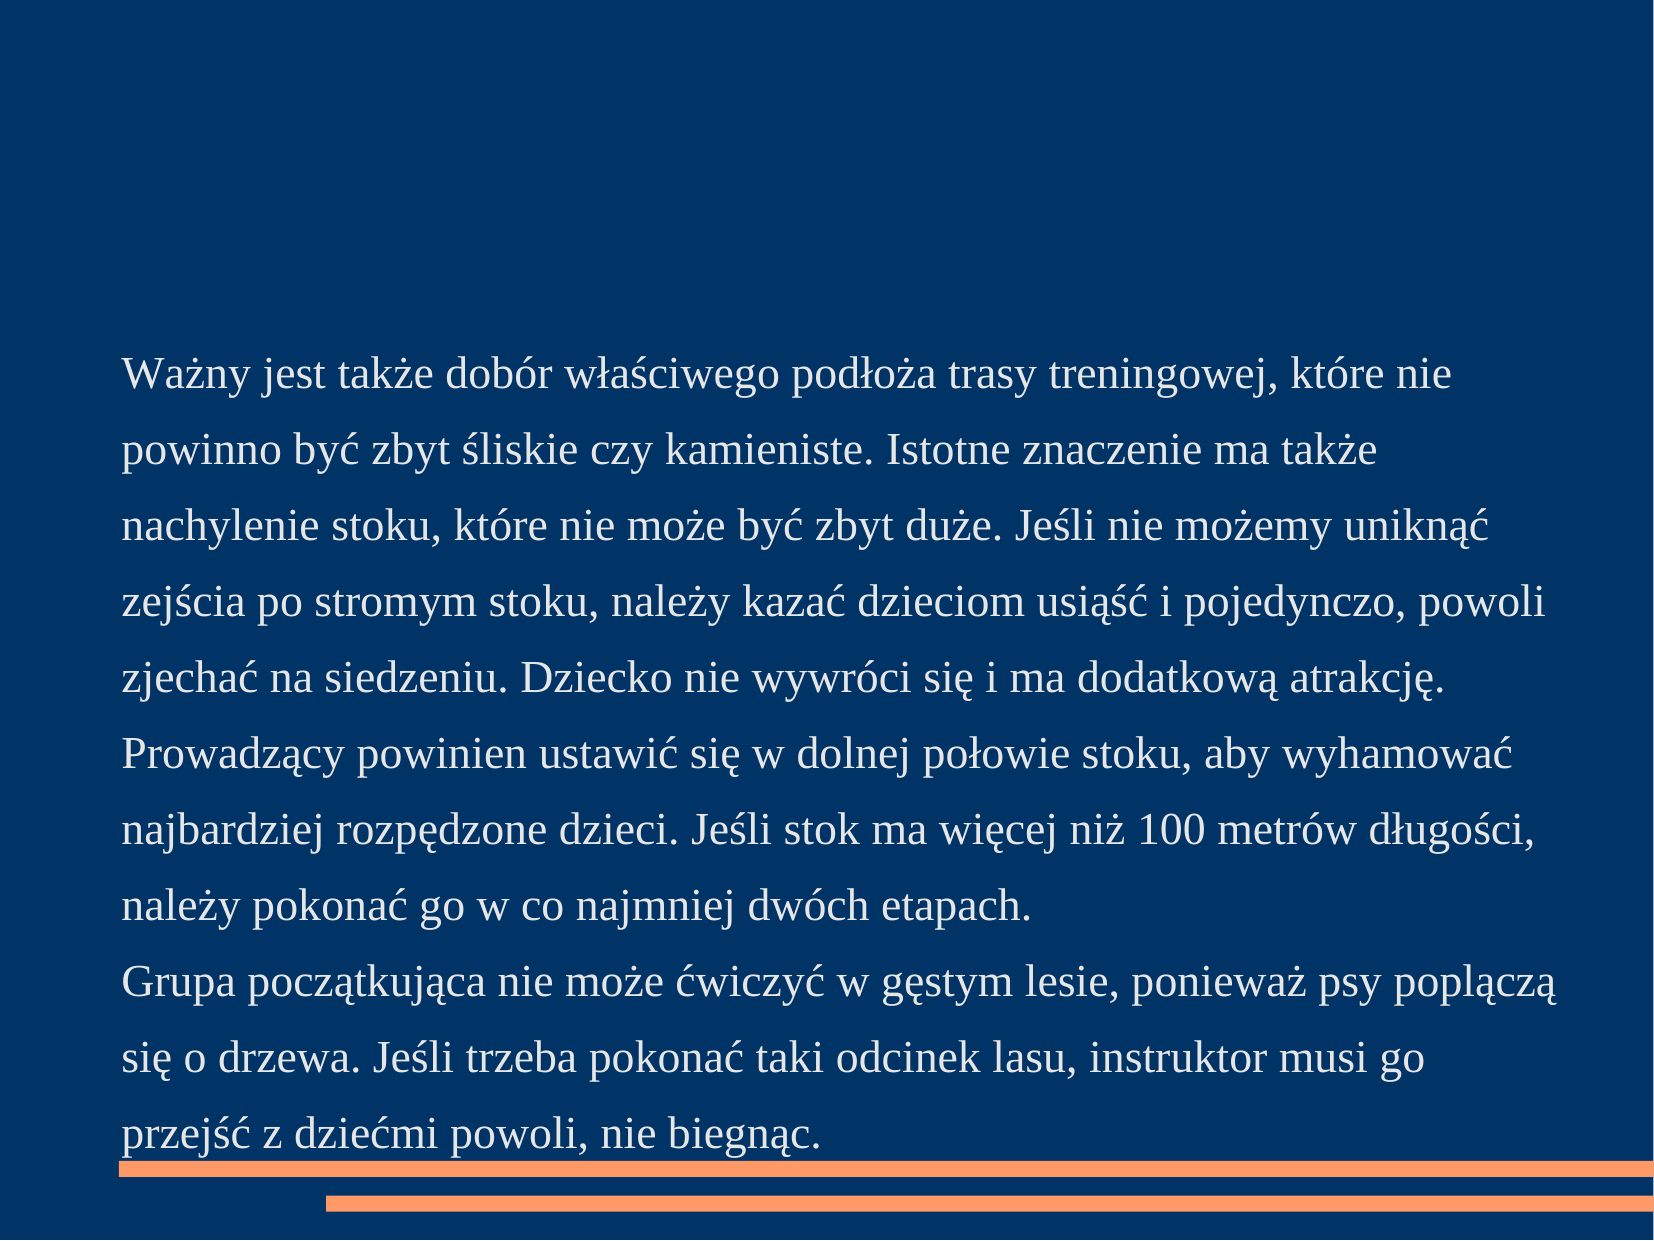

#
Ważny jest także dobór właściwego podłoża trasy treningowej, które nie powinno być zbyt śliskie czy kamieniste. Istotne znaczenie ma także nachylenie stoku, które nie może być zbyt duże. Jeśli nie możemy uniknąć zejścia po stromym stoku, należy kazać dzieciom usiąść i pojedynczo, powoli zjechać na siedzeniu. Dziecko nie wywróci się i ma dodatkową atrakcję. Prowadzący powinien ustawić się w dolnej połowie stoku, aby wyhamować najbardziej rozpędzone dzieci. Jeśli stok ma więcej niż 100 metrów długości, należy pokonać go w co najmniej dwóch etapach.
Grupa początkująca nie może ćwiczyć w gęstym lesie, ponieważ psy poplączą się o drzewa. Jeśli trzeba pokonać taki odcinek lasu, instruktor musi go przejść z dziećmi powoli, nie biegnąc.